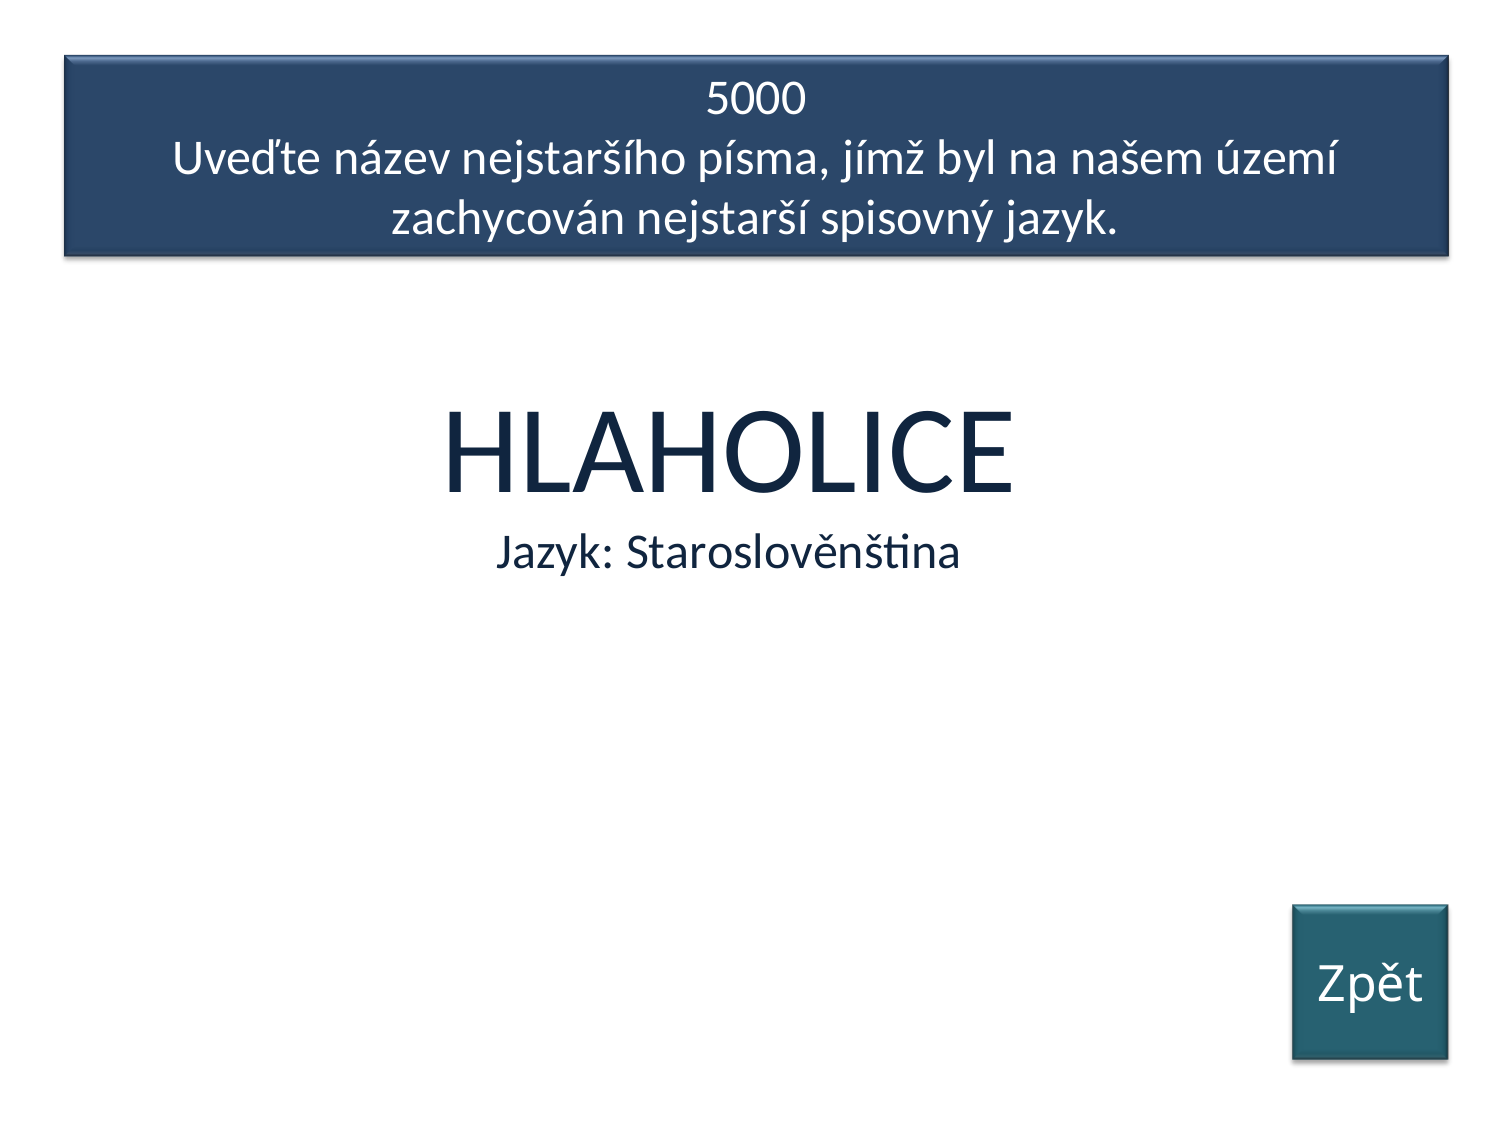

5000
Uveďte název nejstaršího písma, jímž byl na našem území zachycován nejstarší spisovný jazyk.
HLAHOLICE
Jazyk: Staroslověnština
Zpět